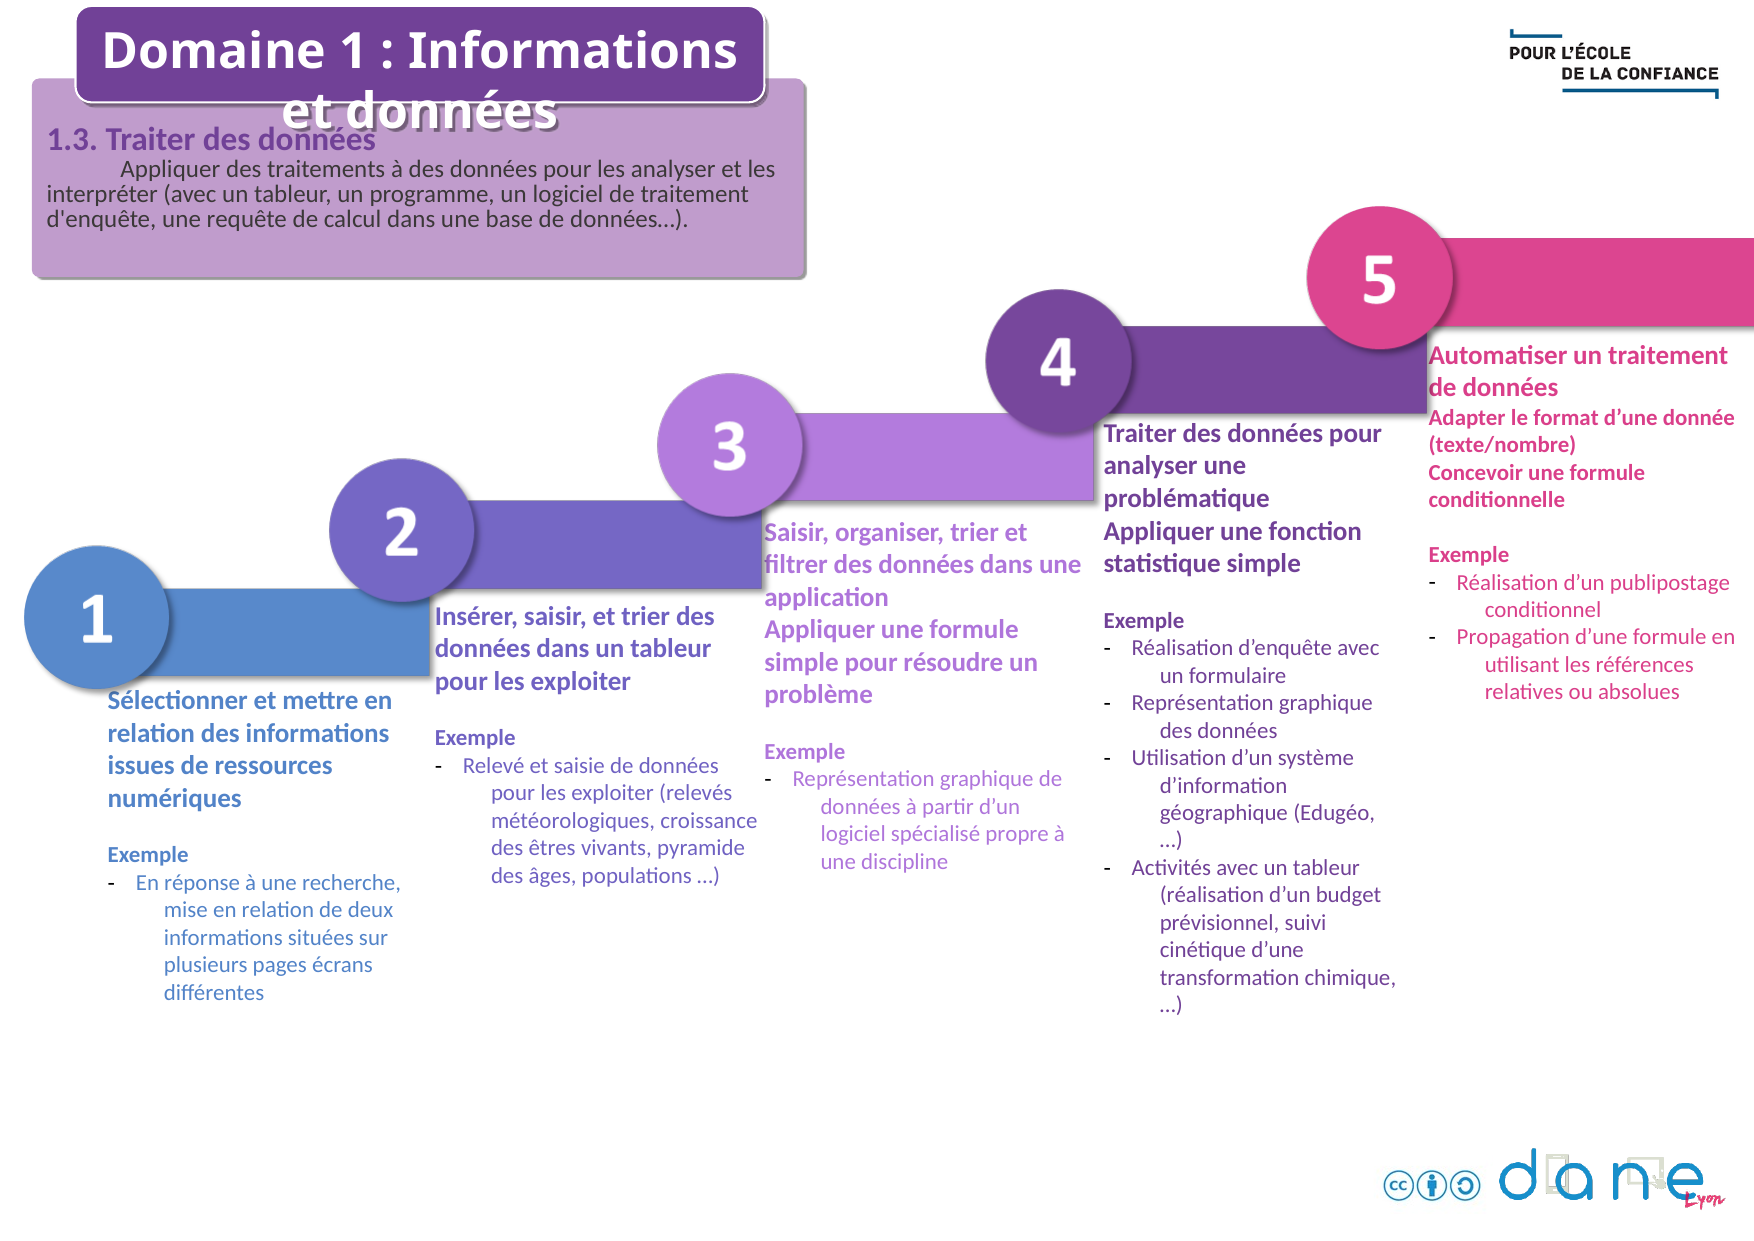

Domaine 1 : Informations et données
1.3. Traiter des données
	Appliquer des traitements à des données pour les analyser et les interpréter (avec un tableur, un programme, un logiciel de traitement d'enquête, une requête de calcul dans une base de données…).
Automatiser un traitement de données
Adapter le format d’une donnée (texte/nombre)
Concevoir une formule conditionnelle
Exemple
Réalisation d’un publipostage conditionnel
Propagation d’une formule en utilisant les références relatives ou absolues
Traiter des données pour analyser une problématique
Appliquer une fonction statistique simple
Exemple
Réalisation d’enquête avec un formulaire
Représentation graphique des données
Utilisation d’un système d’information géographique (Edugéo, …)
Activités avec un tableur (réalisation d’un budget prévisionnel, suivi cinétique d’une transformation chimique, …)
Saisir, organiser, trier et filtrer des données dans une application
Appliquer une formule simple pour résoudre un problème
Exemple
Représentation graphique de données à partir d’un logiciel spécialisé propre à une discipline
Insérer, saisir, et trier des données dans un tableur pour les exploiter
Exemple
Relevé et saisie de données pour les exploiter (relevés météorologiques, croissance des êtres vivants, pyramide des âges, populations …)
Sélectionner et mettre en relation des informations issues de ressources numériques
Exemple
En réponse à une recherche, mise en relation de deux informations situées sur plusieurs pages écrans différentes